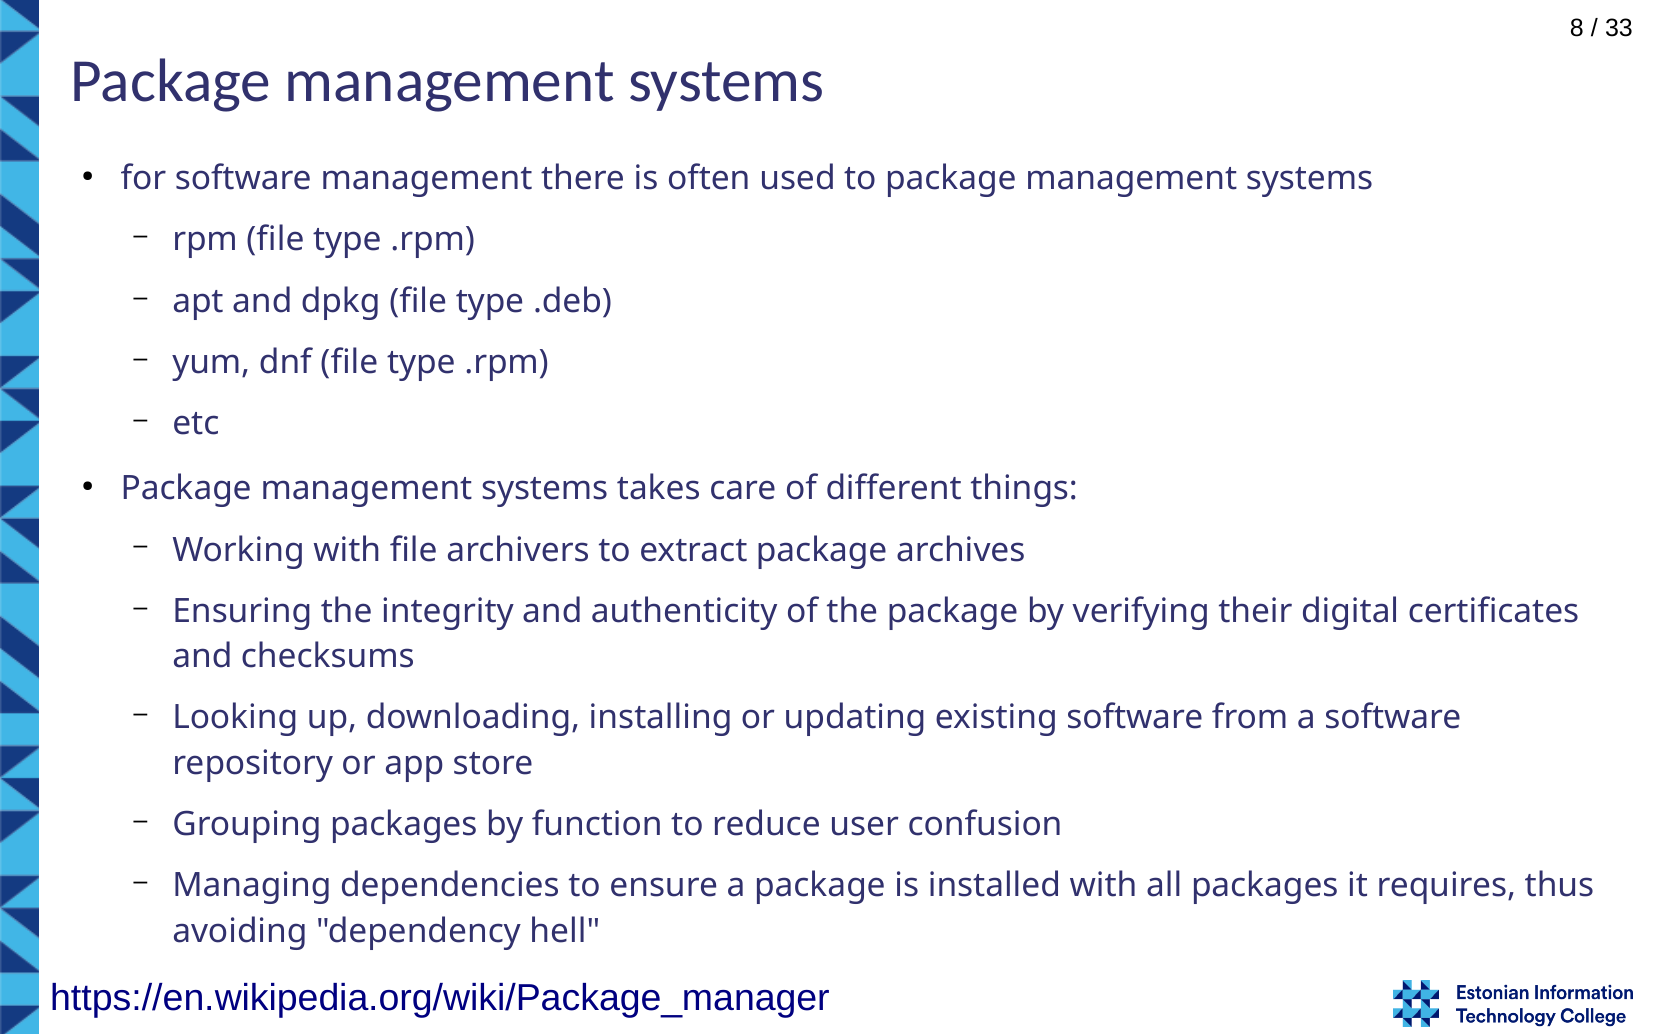

# Package management systems
for software management there is often used to package management systems
rpm (file type .rpm)
apt and dpkg (file type .deb)
yum, dnf (file type .rpm)
etc
Package management systems takes care of different things:
Working with file archivers to extract package archives
Ensuring the integrity and authenticity of the package by verifying their digital certificates and checksums
Looking up, downloading, installing or updating existing software from a software repository or app store
Grouping packages by function to reduce user confusion
Managing dependencies to ensure a package is installed with all packages it requires, thus avoiding "dependency hell"
https://en.wikipedia.org/wiki/Package_manager